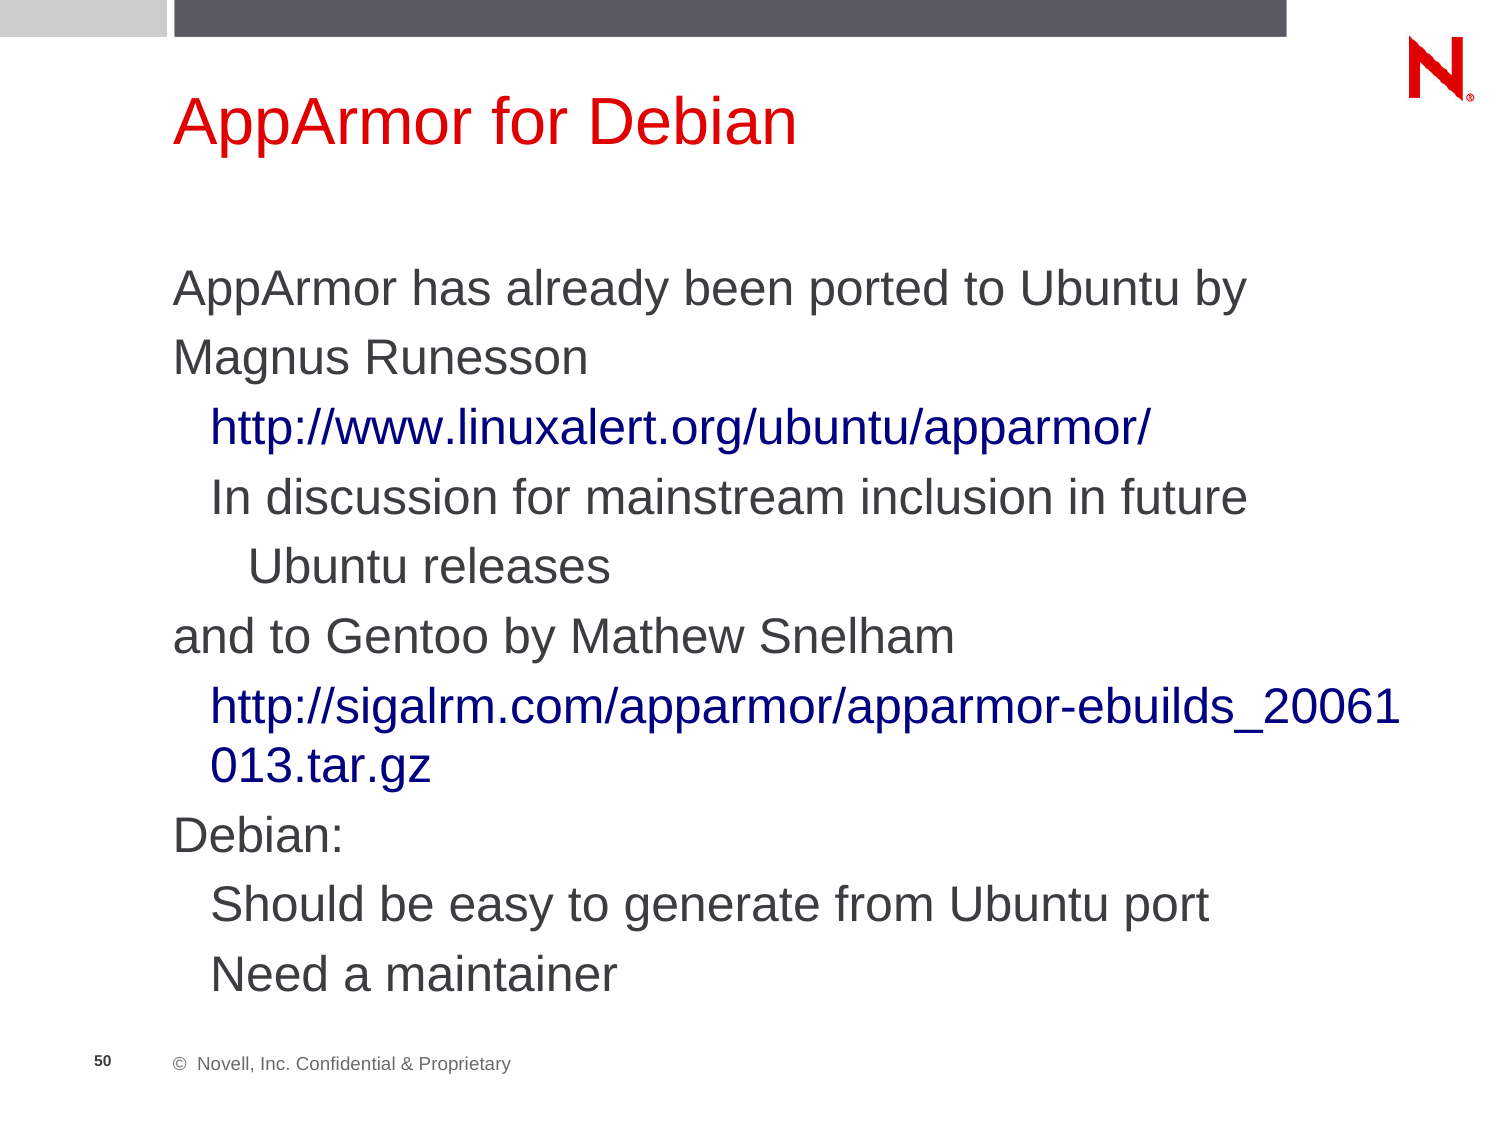

# AppArmor for Debian
AppArmor has already been ported to Ubuntu by Magnus Runesson
http://www.linuxalert.org/ubuntu/apparmor/
In discussion for mainstream inclusion in future Ubuntu releases
and to Gentoo by Mathew Snelham
http://sigalrm.com/apparmor/apparmor-ebuilds_20061013.tar.gz
Debian:
Should be easy to generate from Ubuntu port
Need a maintainer